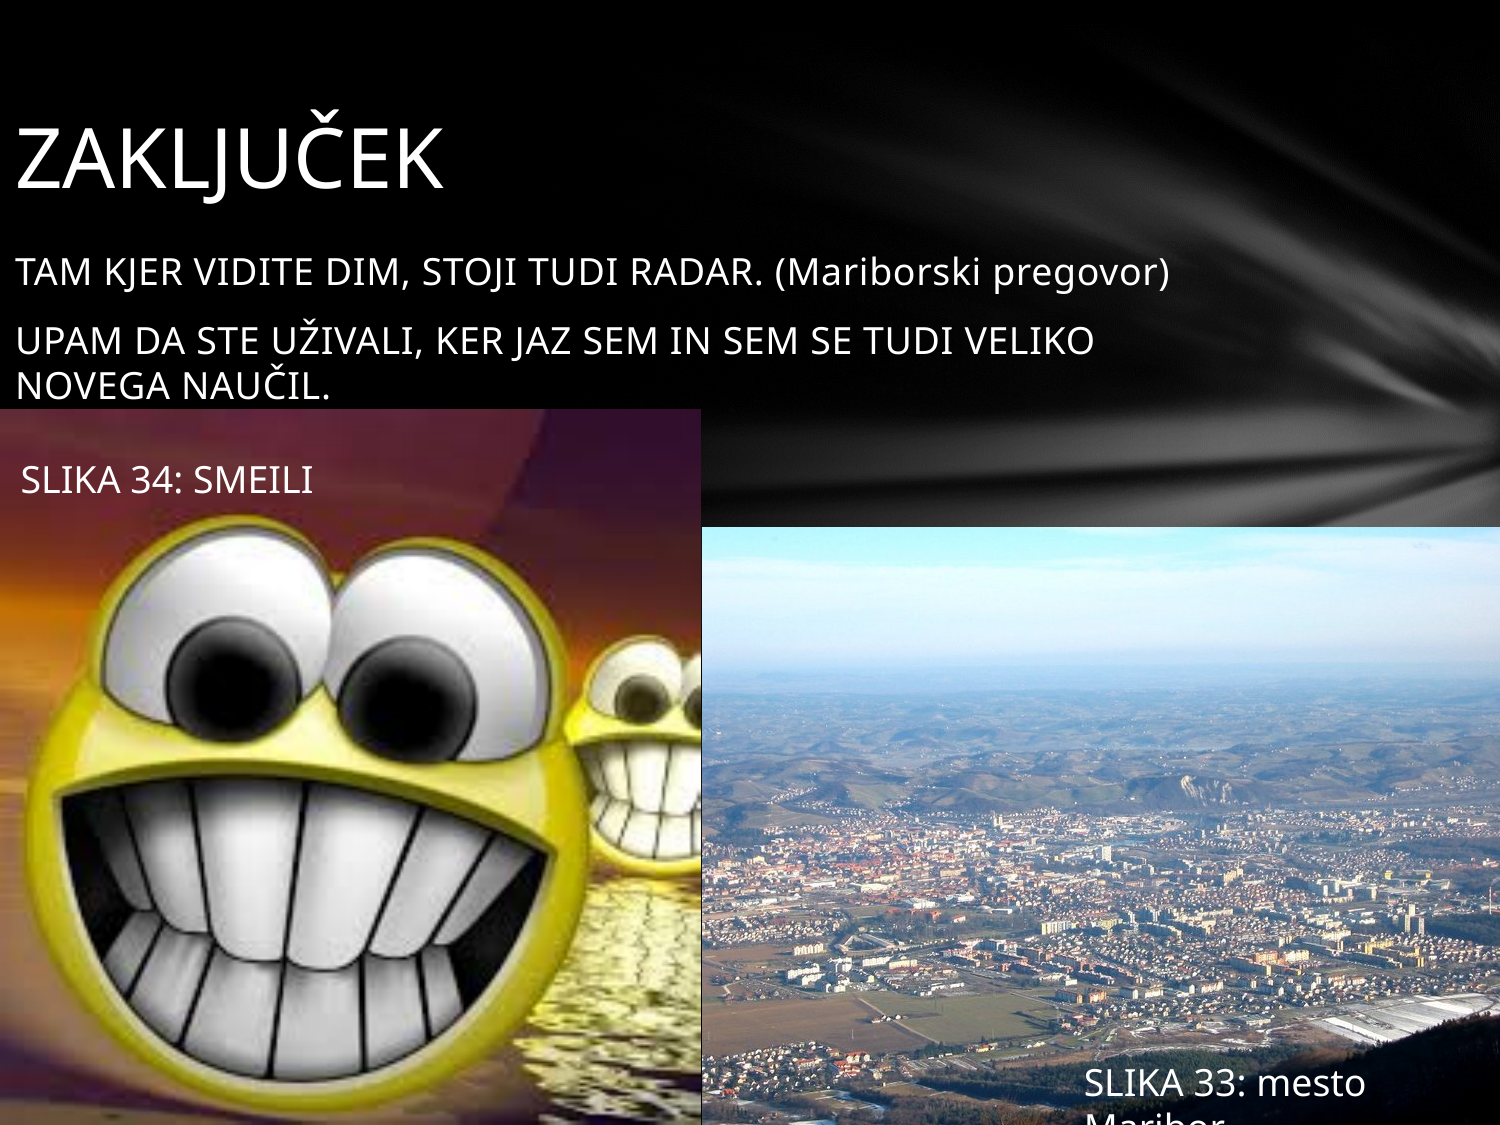

ZAKLJUČEK
# TAM KJER VIDITE DIM, STOJI TUDI RADAR. (Mariborski pregovor)
UPAM DA STE UŽIVALI, KER JAZ SEM IN SEM SE TUDI VELIKO NOVEGA NAUČIL.
SLIKA 34: SMEILI
SLIKA 33: mesto Maribor